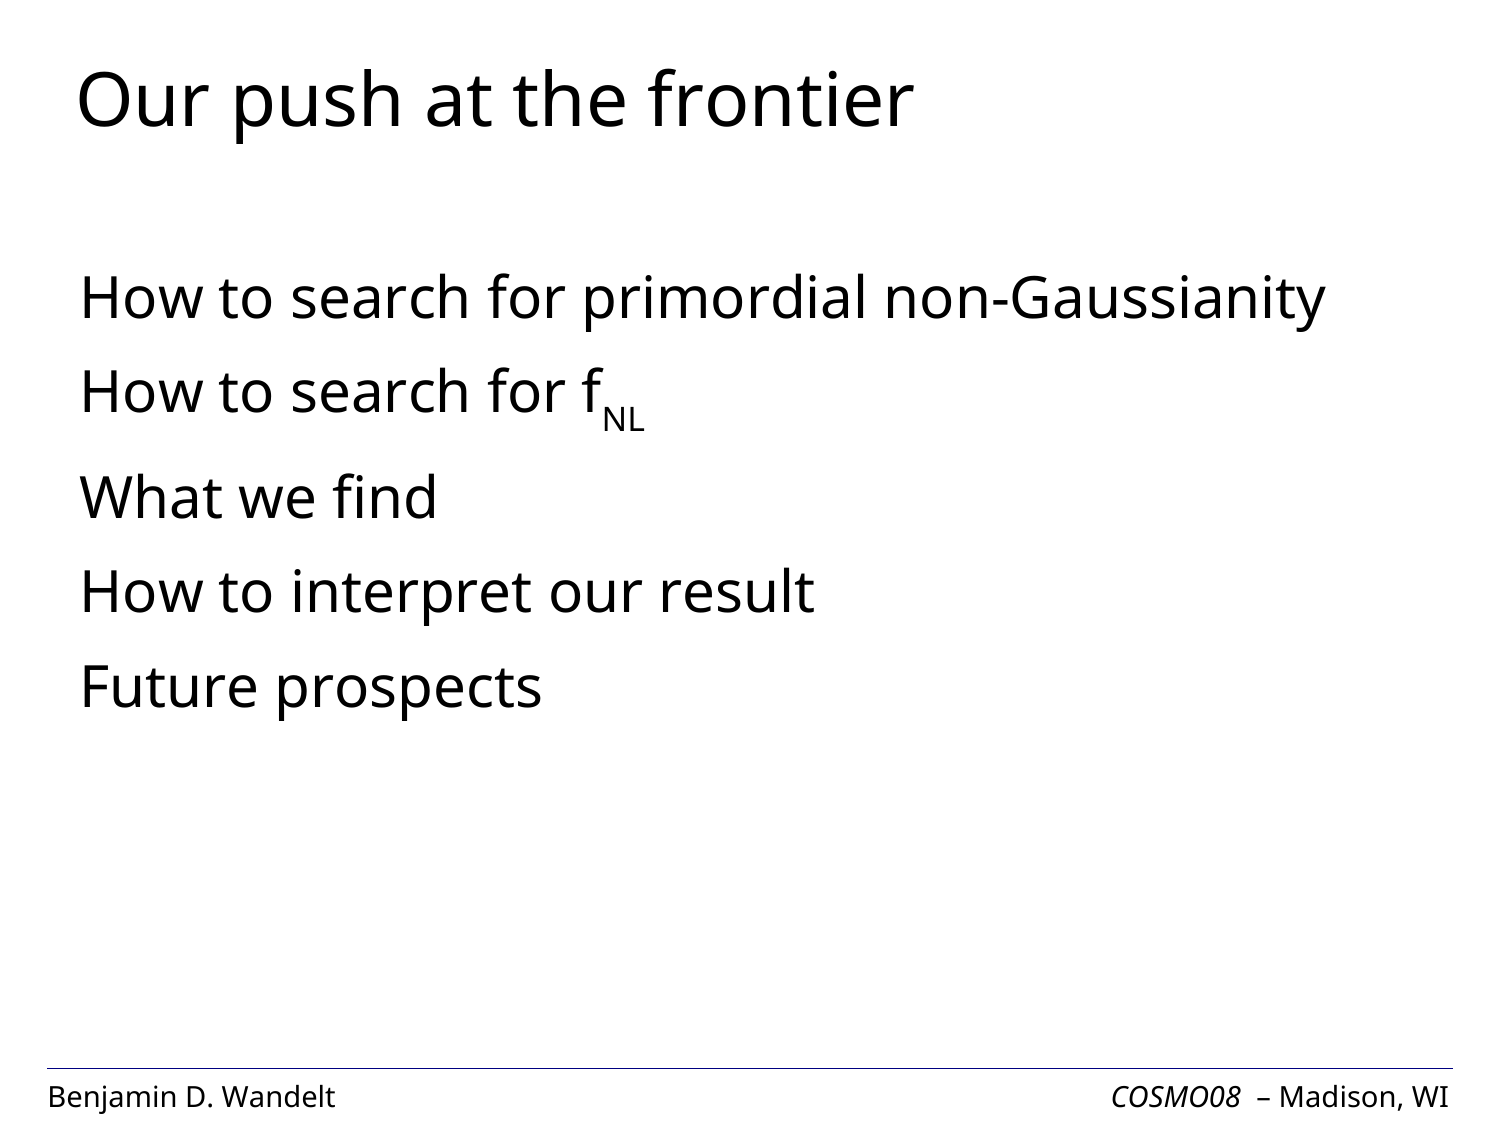

# Our push at the frontier
How to search for primordial non-Gaussianity
How to search for fNL
What we find
How to interpret our result
Future prospects
August 2, 2008